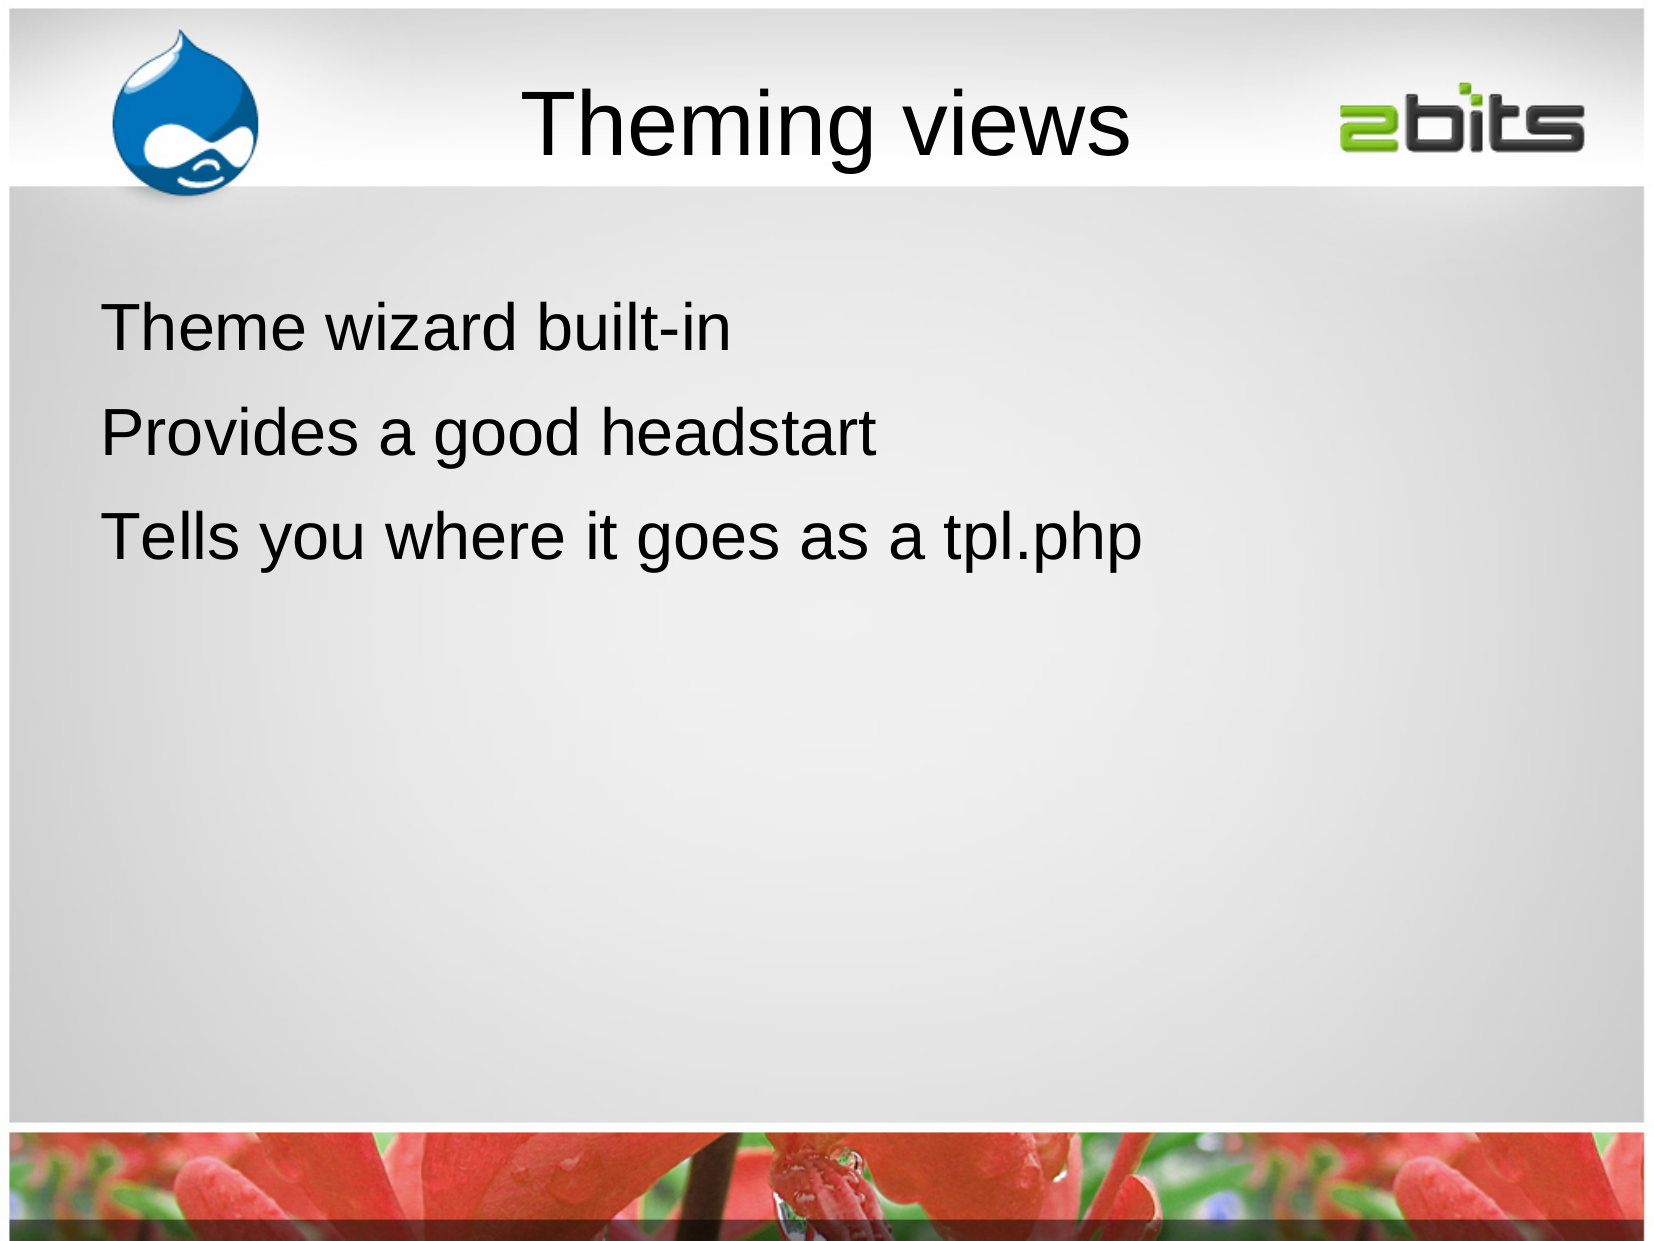

# Theming views
Theme wizard built-in
Provides a good headstart
Tells you where it goes as a tpl.php